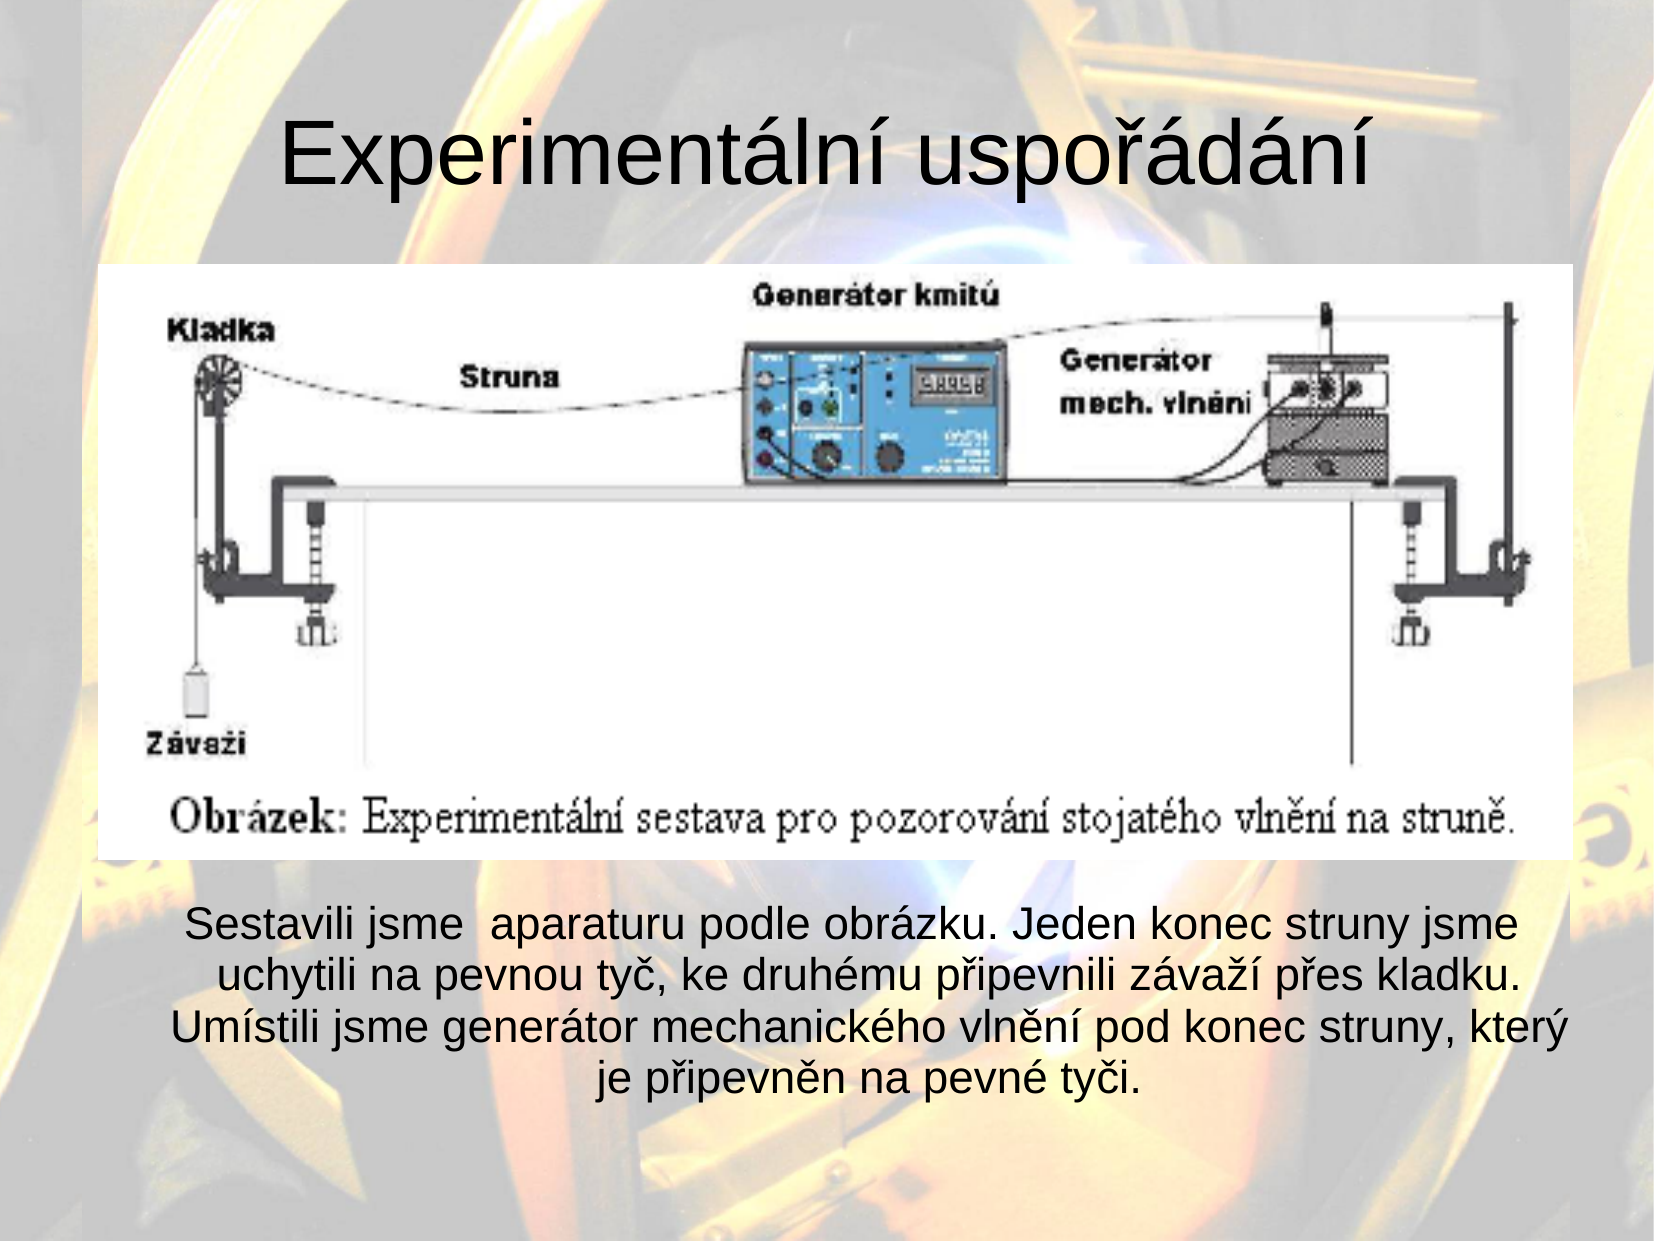

# Experimentální uspořádání
Sestavili jsme aparaturu podle obrázku. Jeden konec struny jsme uchytili na pevnou tyč, ke druhému připevnili závaží přes kladku. Umístili jsme generátor mechanického vlnění pod konec struny, který je připevněn na pevné tyči.